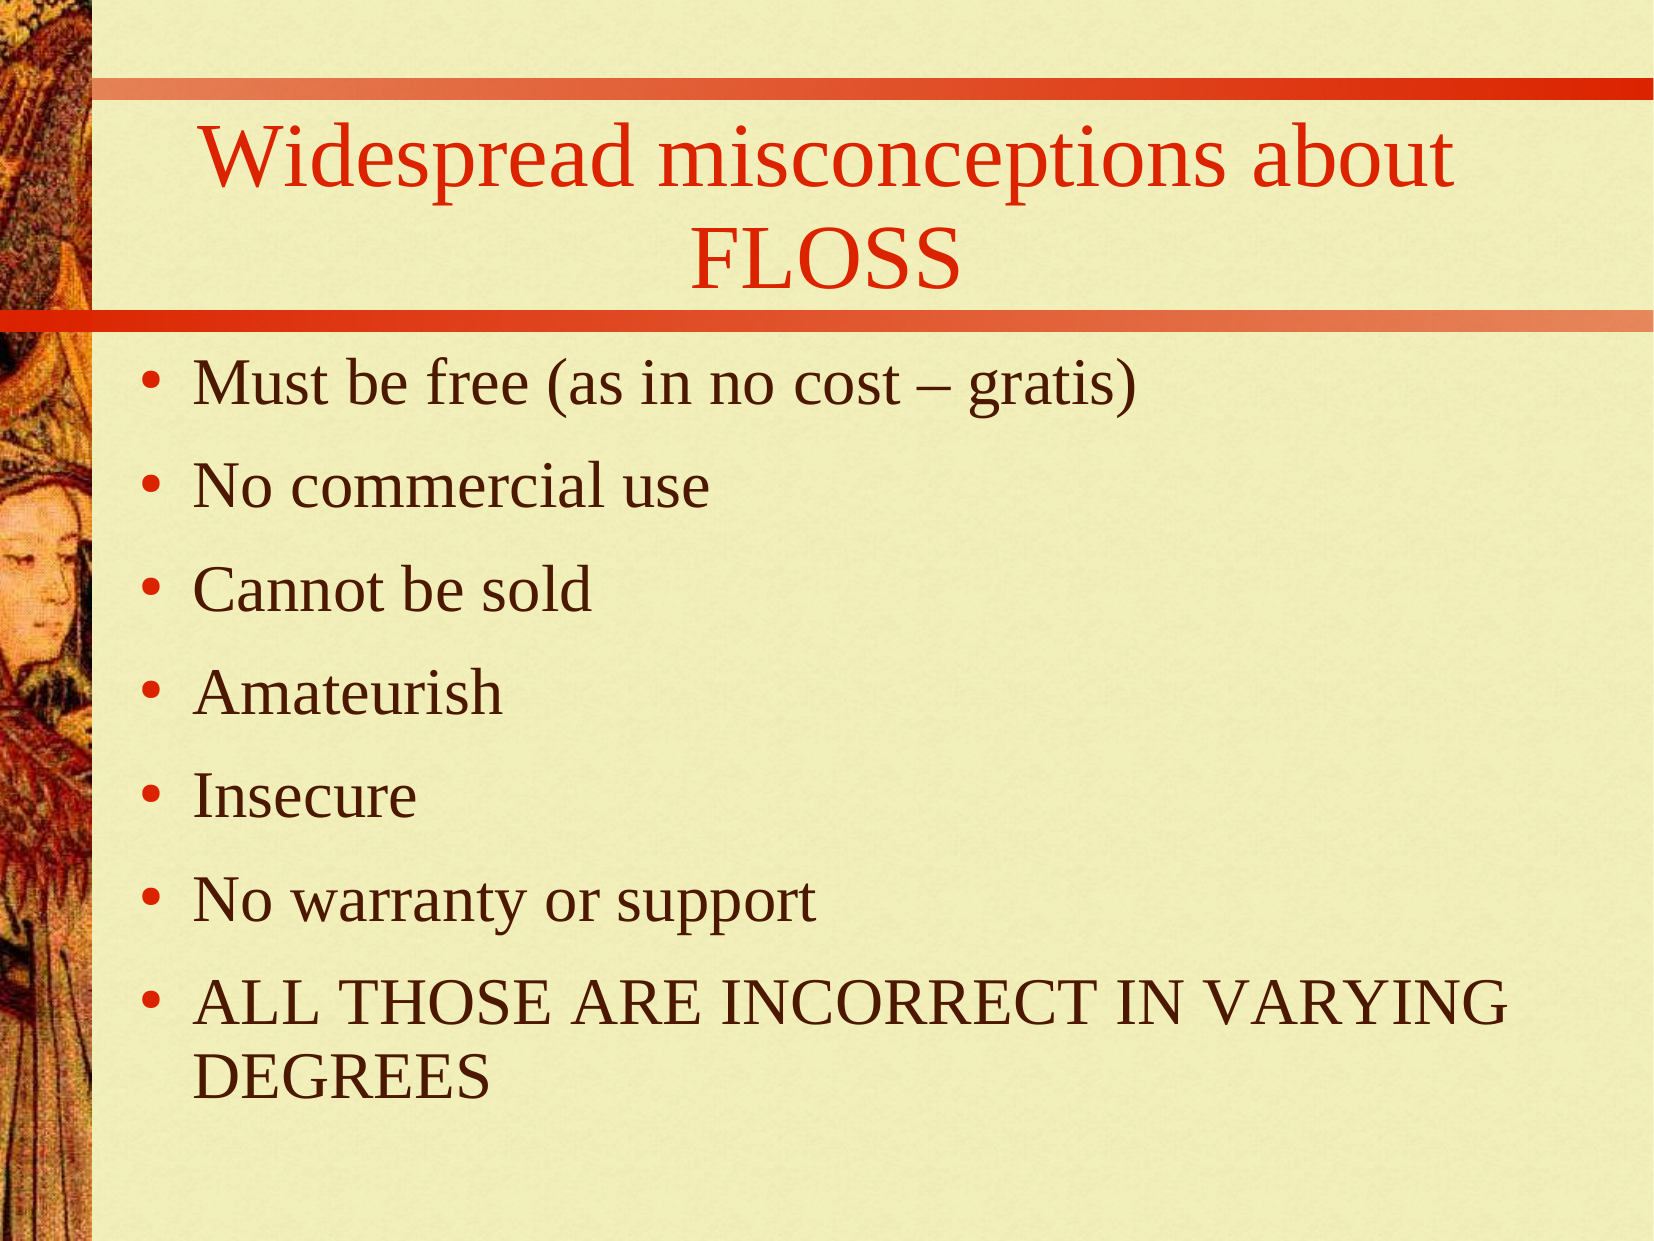

# Widespread misconceptions about FLOSS
Must be free (as in no cost – gratis)
No commercial use
Cannot be sold
Amateurish
Insecure
No warranty or support
ALL THOSE ARE INCORRECT IN VARYING DEGREES